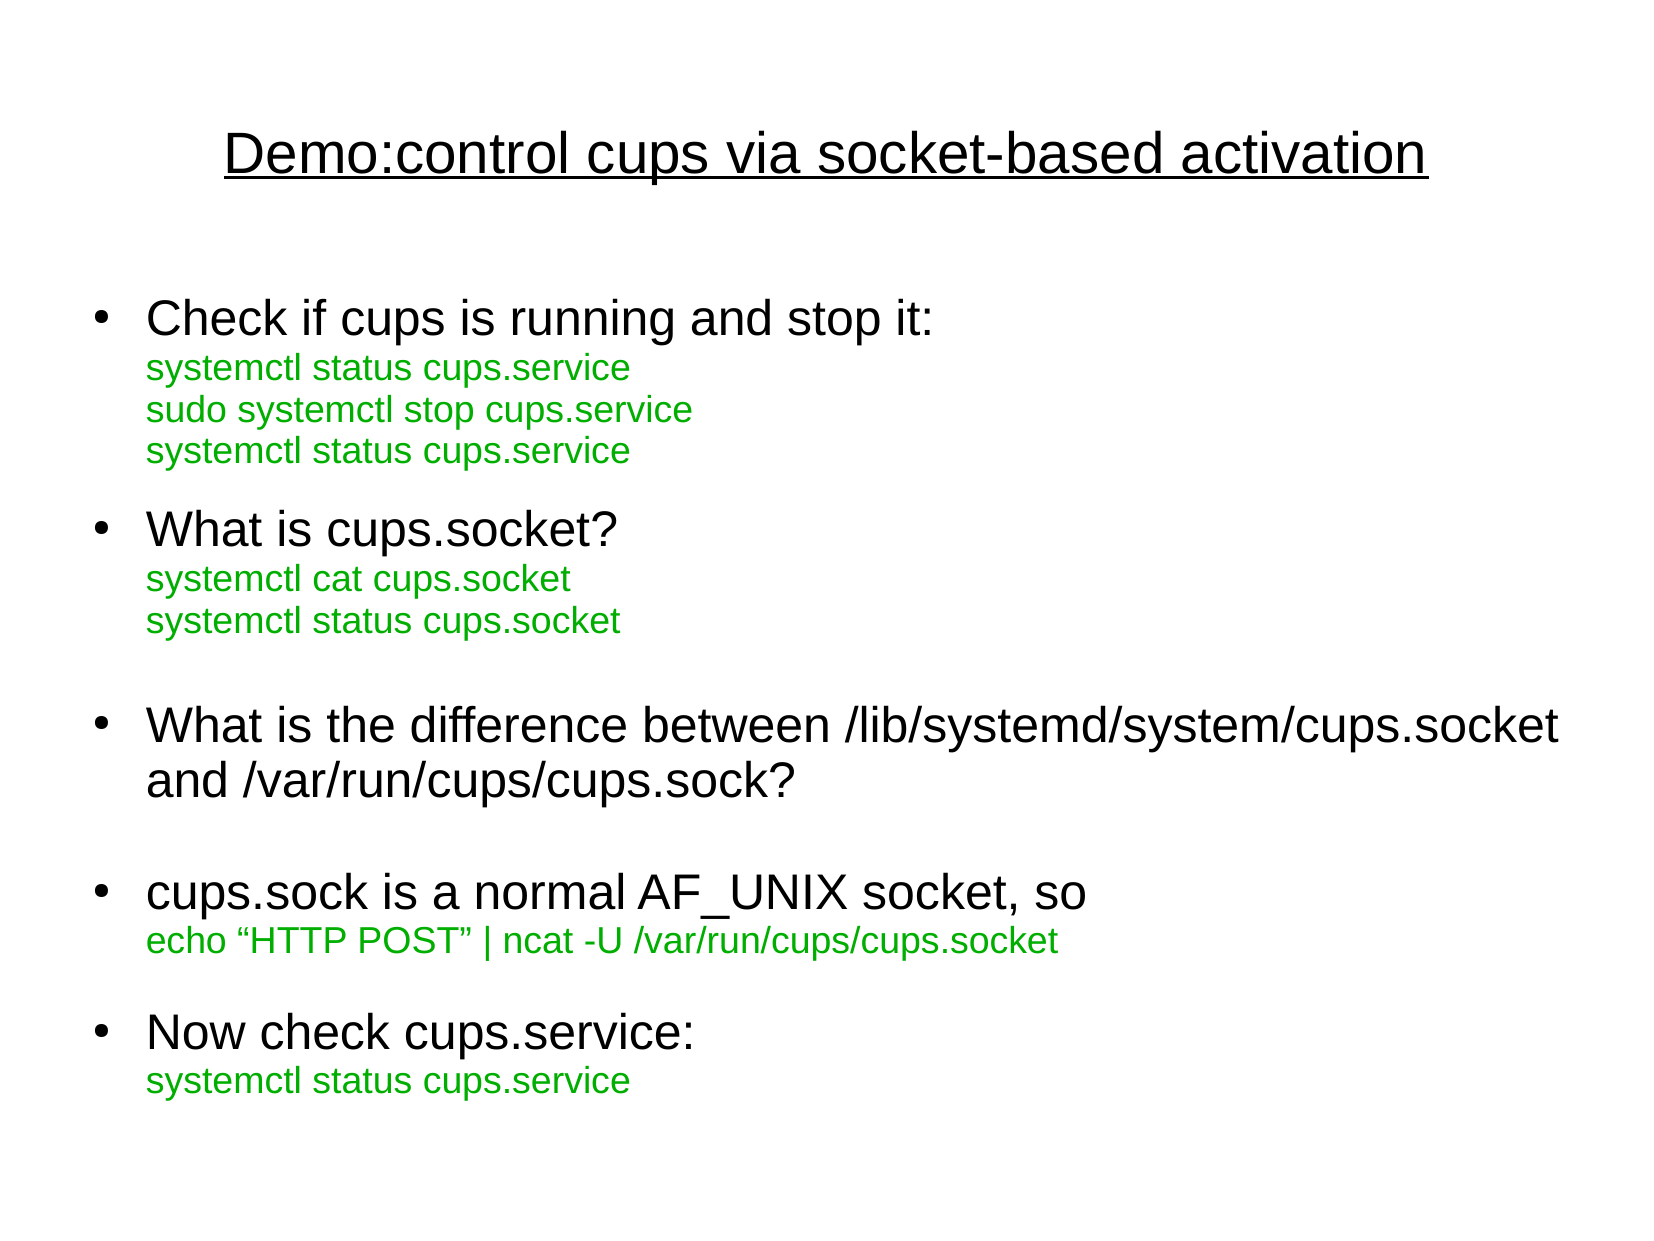

# Demo:control cups via socket-based activation
Check if cups is running and stop it:
systemctl status cups.service
sudo systemctl stop cups.service
systemctl status cups.service
What is cups.socket?
systemctl cat cups.socket
systemctl status cups.socket
What is the difference between /lib/systemd/system/cups.socket
and /var/run/cups/cups.sock?
cups.sock is a normal AF_UNIX socket, so
echo “HTTP POST” | ncat -U /var/run/cups/cups.socket
Now check cups.service:
systemctl status cups.service